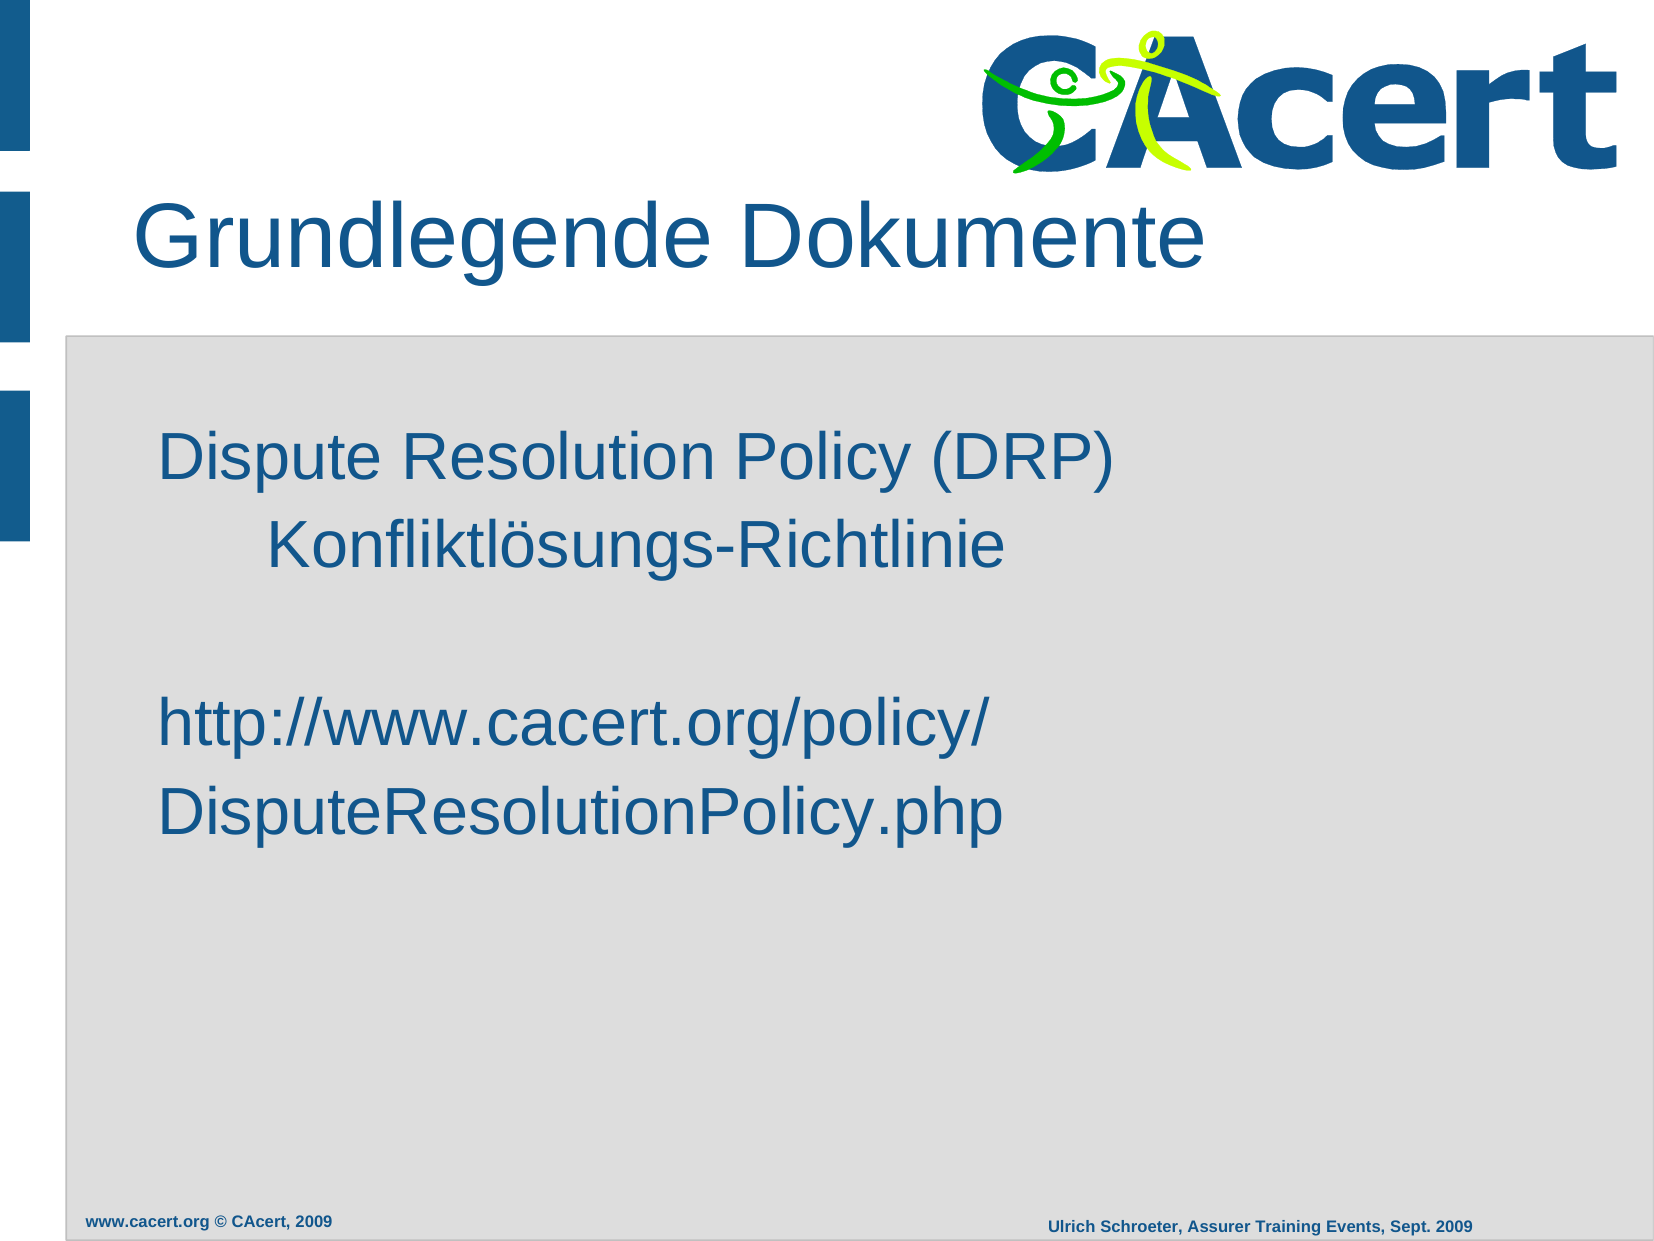

Grundlegende Dokumente
Dispute Resolution Policy (DRP)
Konfliktlösungs-Richtlinie
http://www.cacert.org/policy/
DisputeResolutionPolicy.php